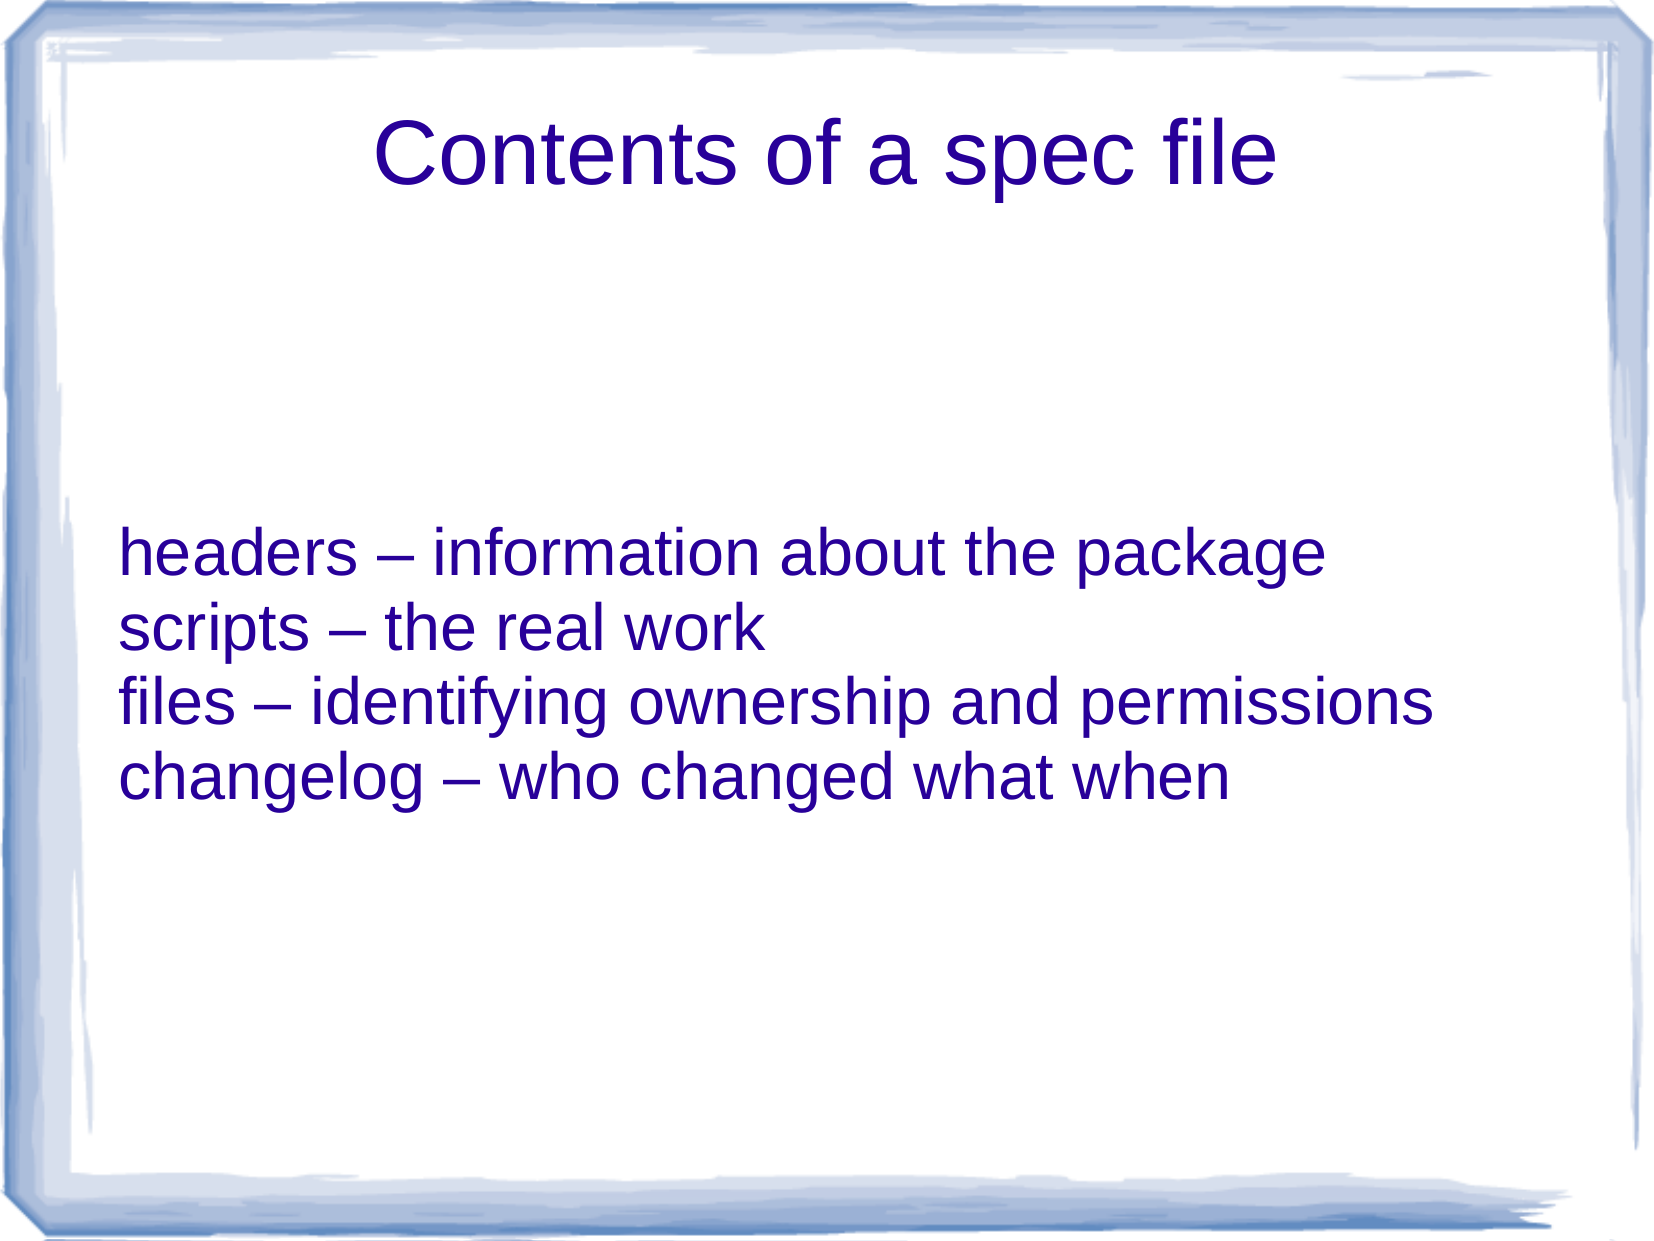

# Contents of a spec file
headers – information about the package
scripts – the real work
files – identifying ownership and permissions
changelog – who changed what when